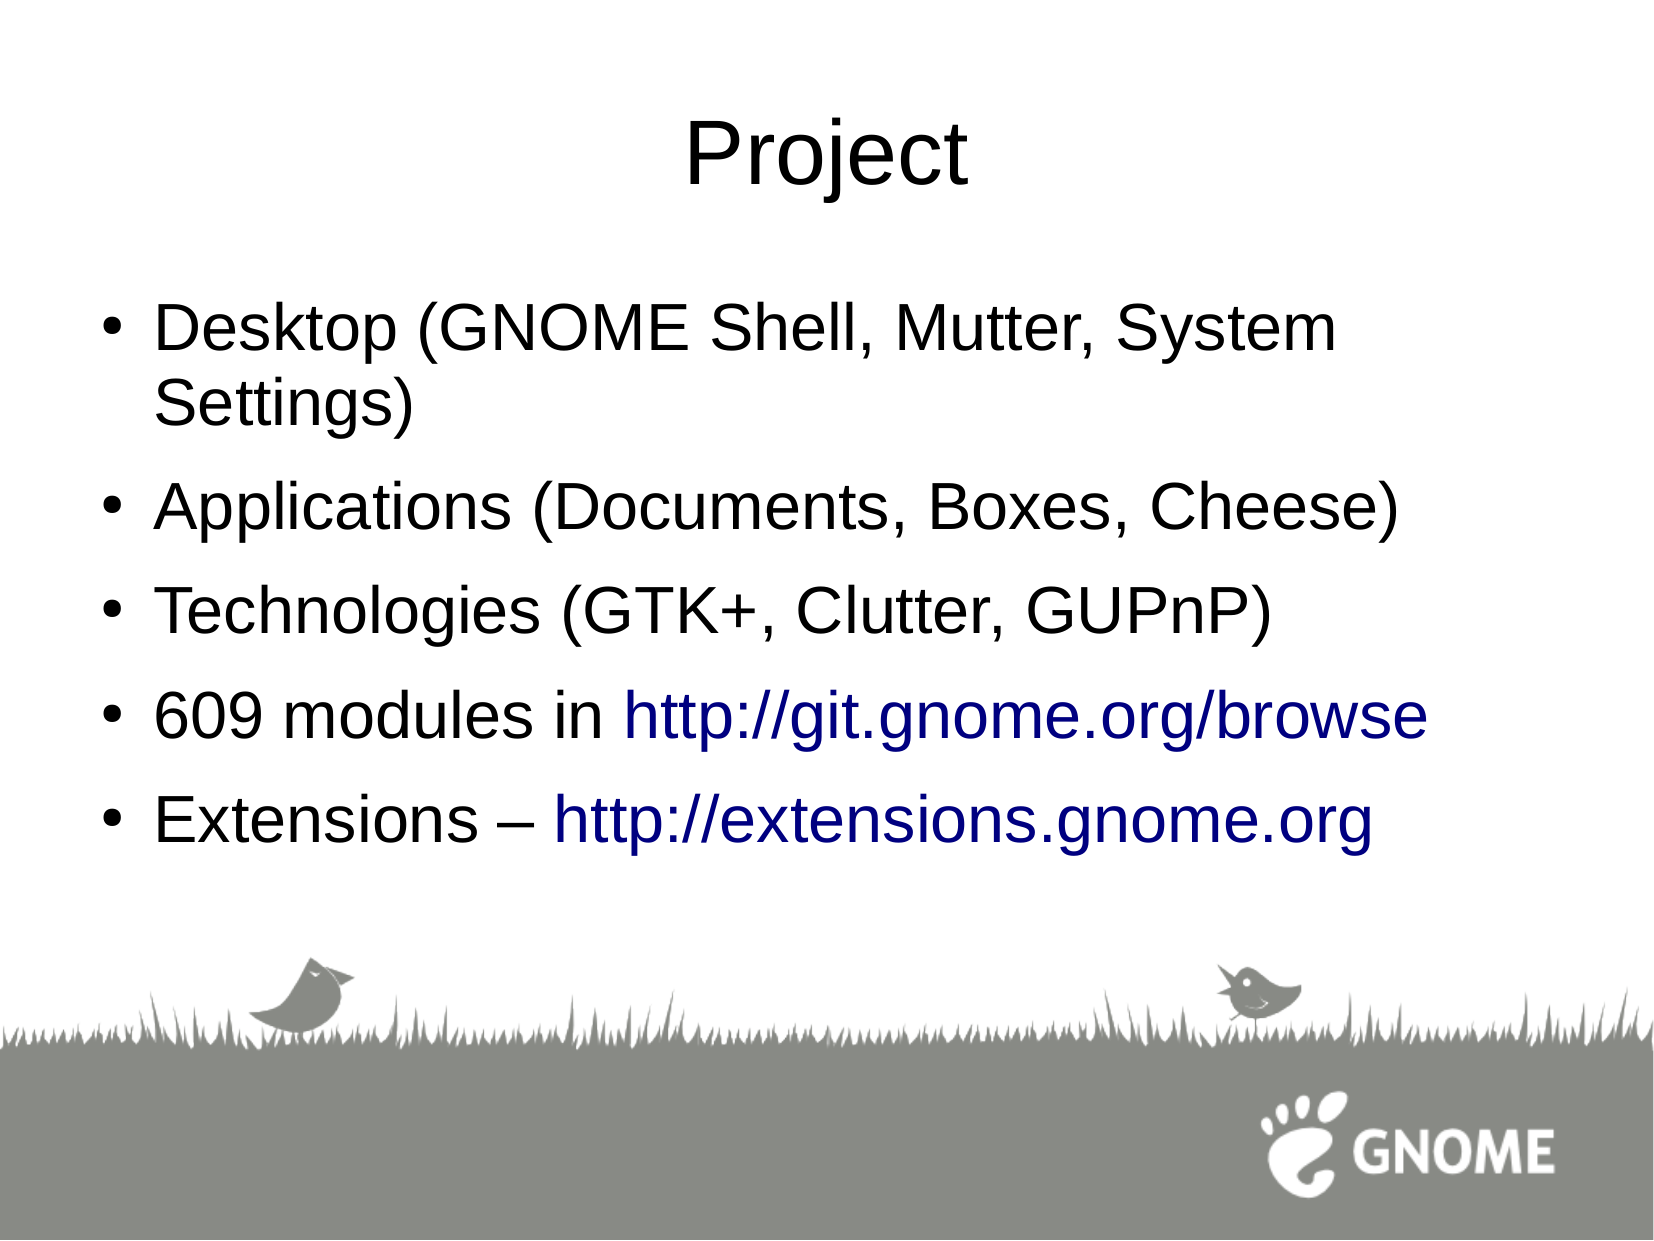

# Project
Desktop (GNOME Shell, Mutter, System Settings)
Applications (Documents, Boxes, Cheese)
Technologies (GTK+, Clutter, GUPnP)
609 modules in http://git.gnome.org/browse
Extensions – http://extensions.gnome.org